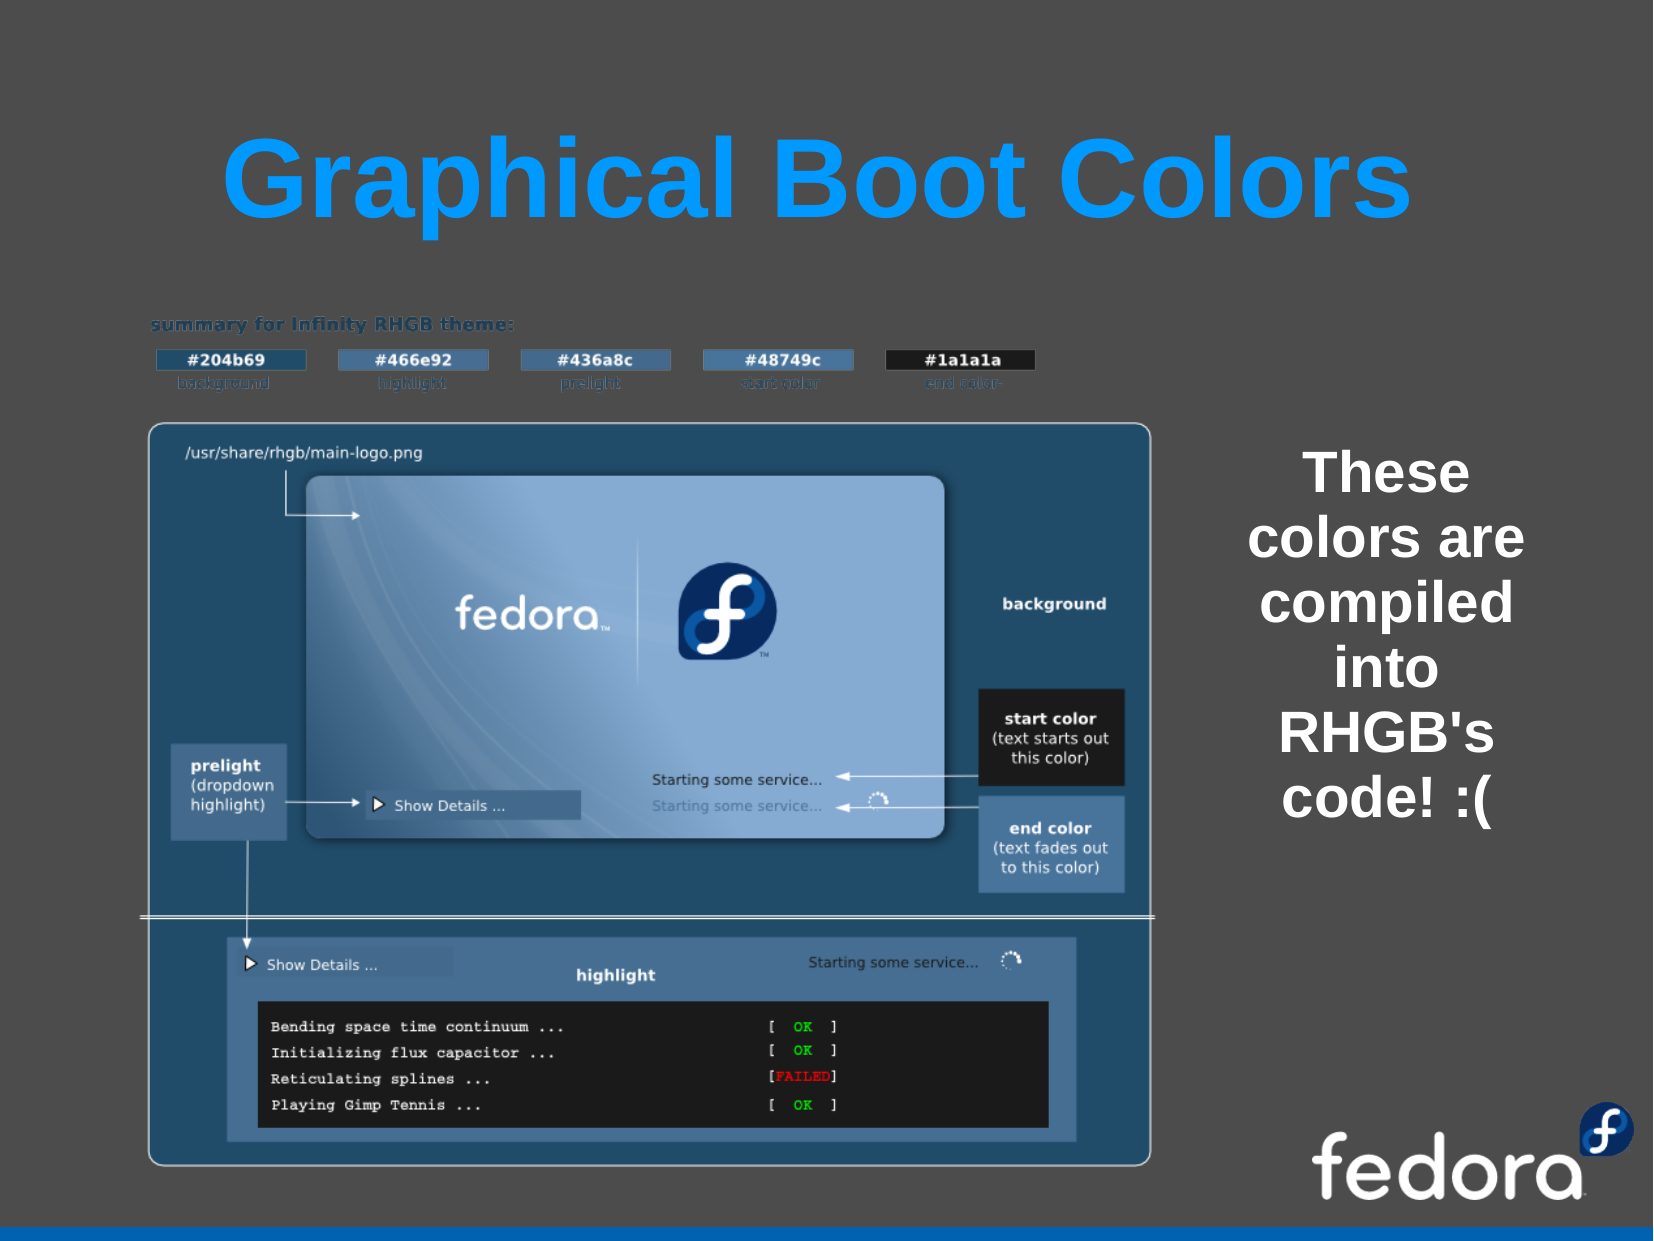

# Graphical Boot Colors
These colors are
compiled into
RHGB's code! :(